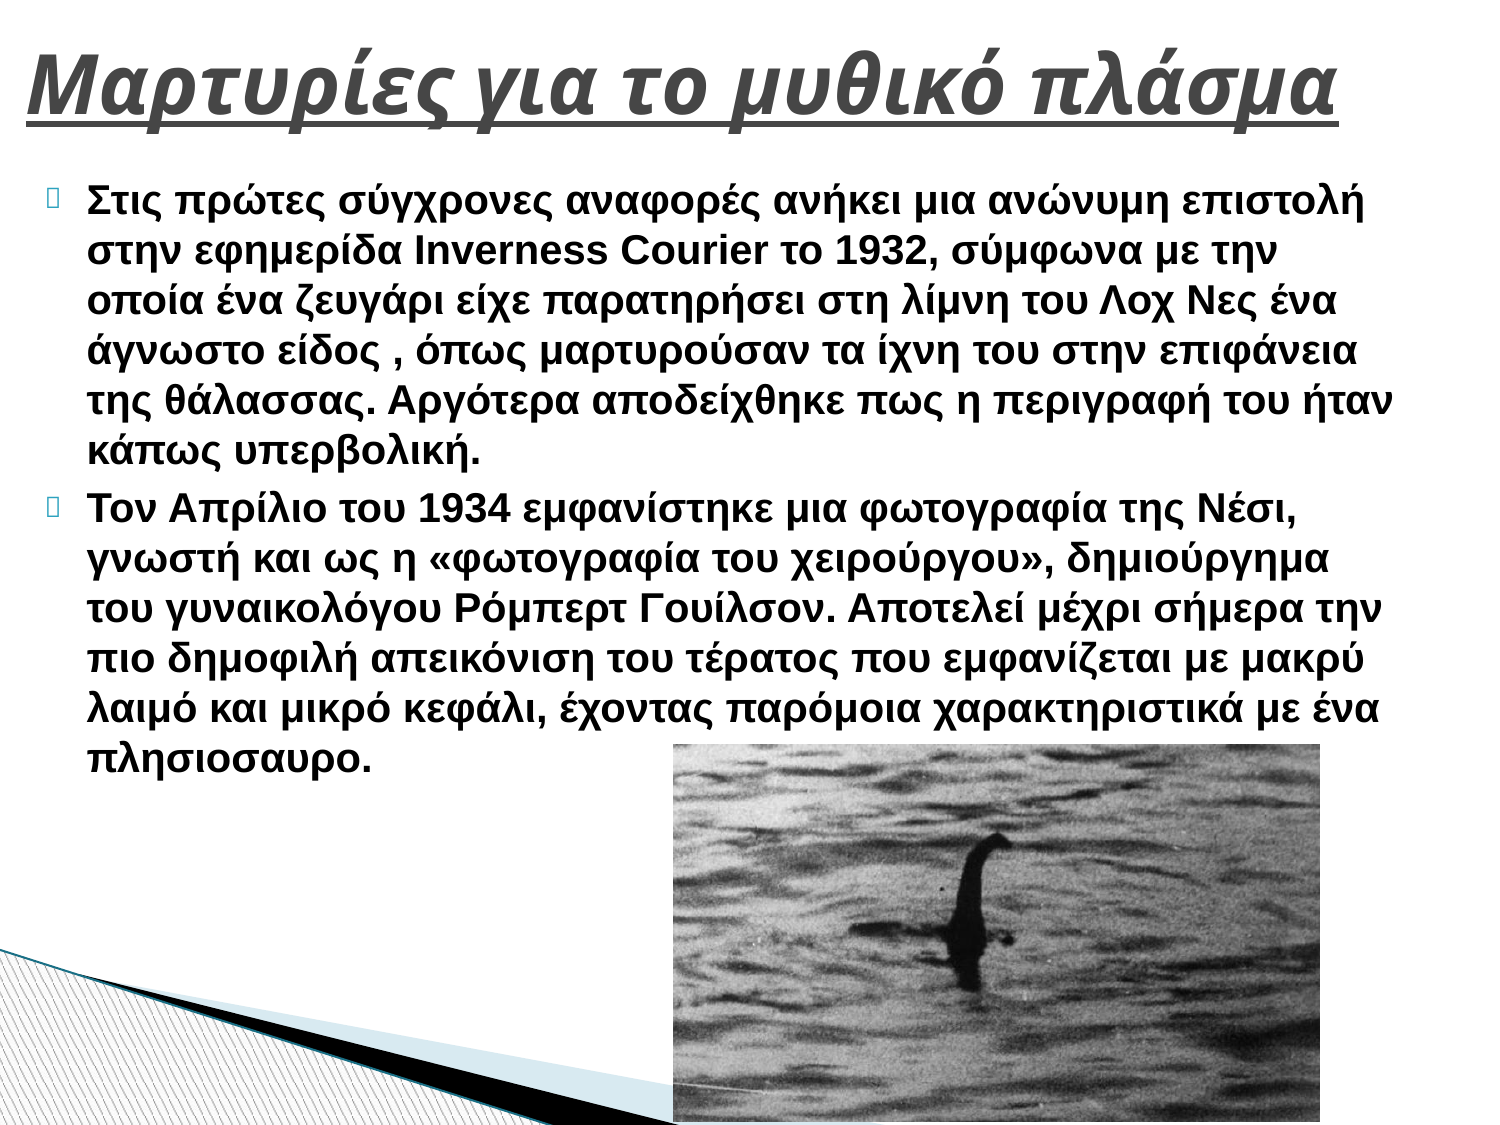

Μαρτυρίες για το μυθικό πλάσμα
# Στις πρώτες σύγχρονες αναφορές ανήκει μια ανώνυμη επιστολή στην εφημερίδα Inverness Courier το 1932, σύμφωνα με την οποία ένα ζευγάρι είχε παρατηρήσει στη λίμνη του Λοχ Νες ένα άγνωστο είδος , όπως μαρτυρούσαν τα ίχνη του στην επιφάνεια της θάλασσας. Αργότερα αποδείχθηκε πως η περιγραφή του ήταν κάπως υπερβολική.
Τον Απρίλιο του 1934 εμφανίστηκε μια φωτογραφία της Νέσι, γνωστή και ως η «φωτογραφία του χειρούργου», δημιούργημα του γυναικολόγου Ρόμπερτ Γουίλσον. Αποτελεί μέχρι σήμερα την πιο δημοφιλή απεικόνιση του τέρατος που εμφανίζεται με μακρύ λαιμό και μικρό κεφάλι, έχοντας παρόμοια χαρακτηριστικά με ένα πλησιοσαυρο.